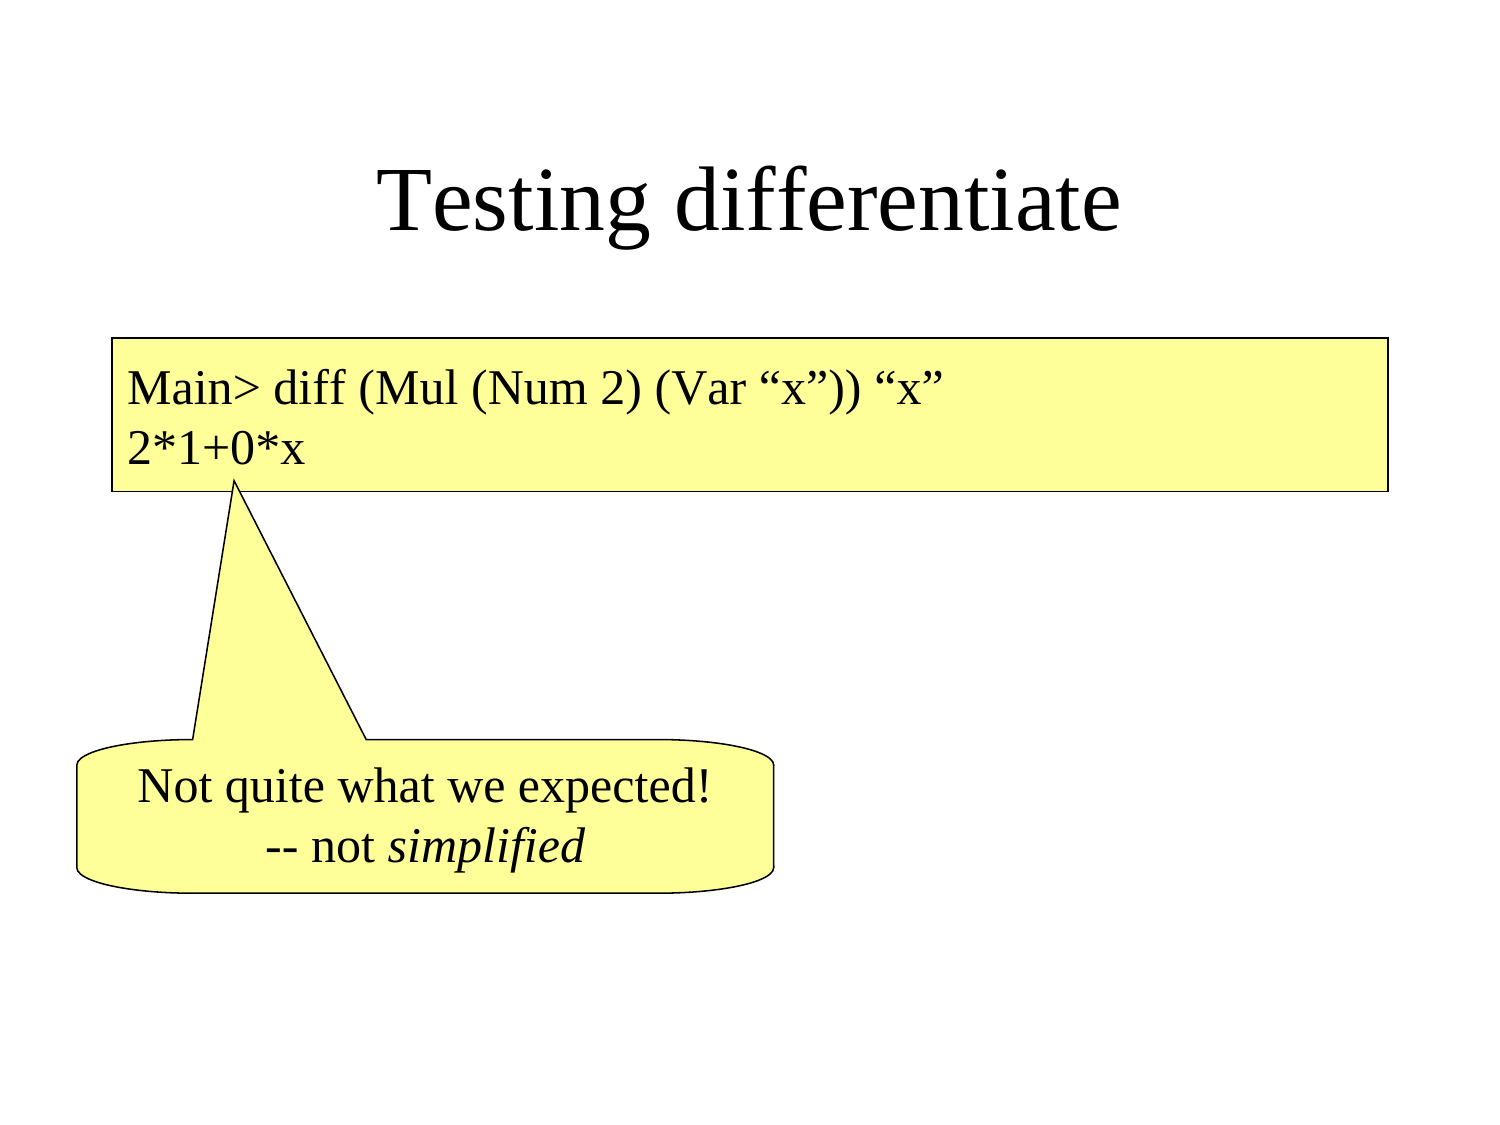

# Testing differentiate
Main> diff (Mul (Num 2) (Var “x”)) “x”
2*1+0*x
Not quite what we expected!
-- not simplified